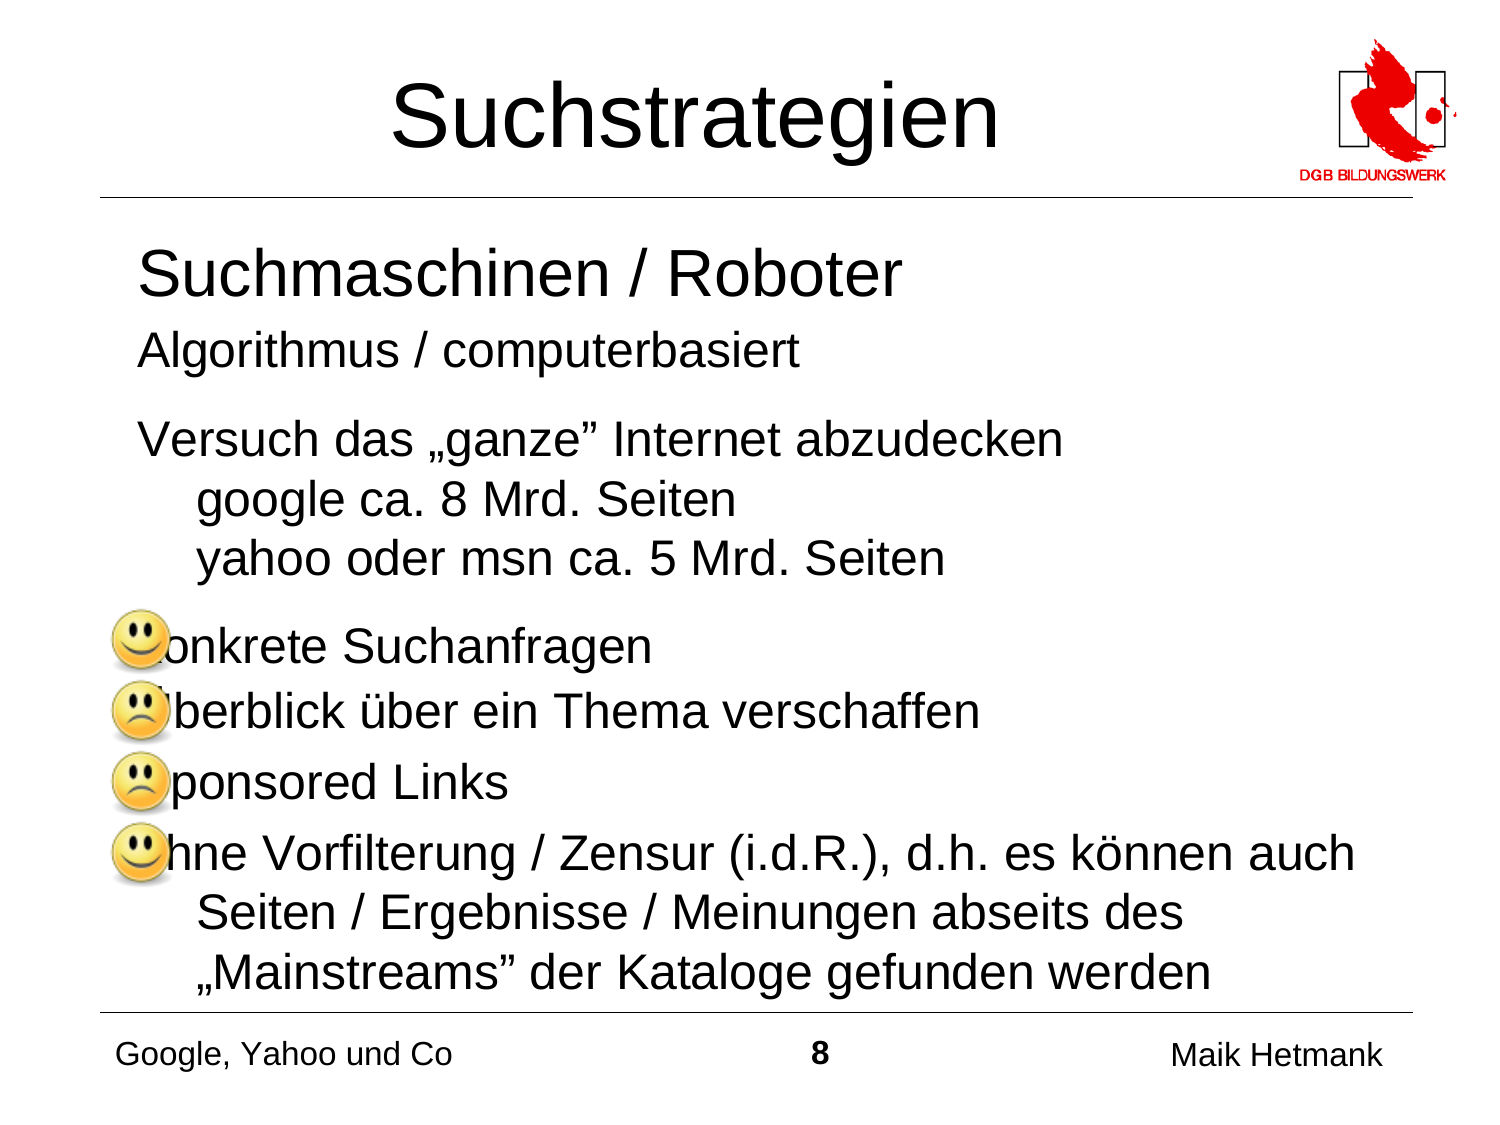

# Suchstrategien
Suchmaschinen / Roboter
Algorithmus / computerbasiert
Versuch das „ganze” Internet abzudecken
google ca. 8 Mrd. Seiten
yahoo oder msn ca. 5 Mrd. Seiten
konkrete Suchanfragen
Überblick über ein Thema verschaffen
Sponsored Links
ohne Vorfilterung / Zensur (i.d.R.), d.h. es können auch Seiten / Ergebnisse / Meinungen abseits des „Mainstreams” der Kataloge gefunden werden